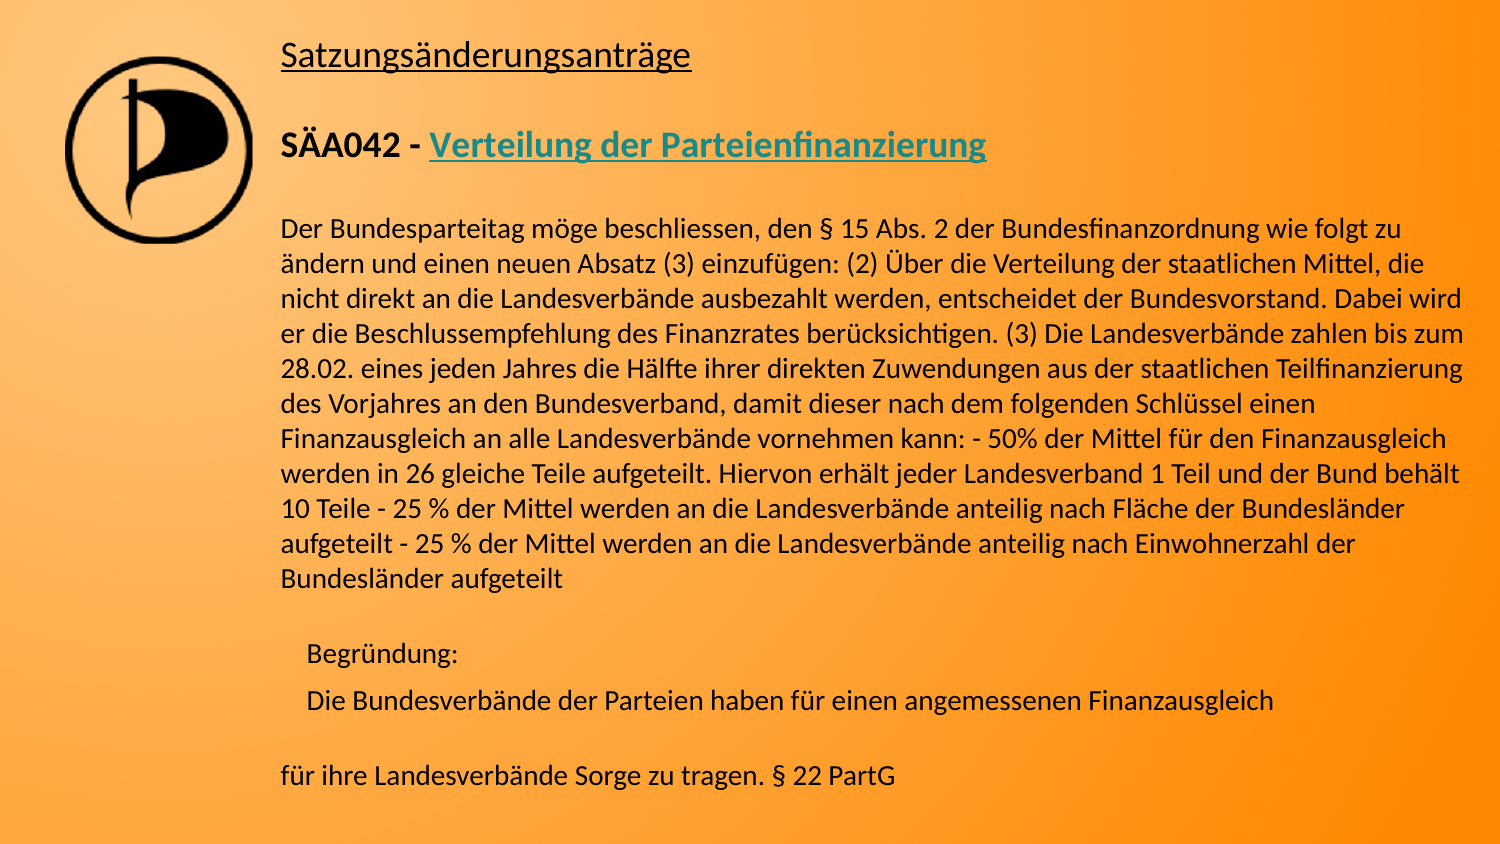

Satzungsänderungsanträge
SÄA042 - Verteilung der Parteienfinanzierung
Der Bundesparteitag möge beschliessen, den § 15 Abs. 2 der Bundesfinanzordnung wie folgt zu ändern und einen neuen Absatz (3) einzufügen: (2) Über die Verteilung der staatlichen Mittel, die nicht direkt an die Landesverbände ausbezahlt werden, entscheidet der Bundesvorstand. Dabei wird er die Beschlussempfehlung des Finanzrates berücksichtigen. (3) Die Landesverbände zahlen bis zum 28.02. eines jeden Jahres die Hälfte ihrer direkten Zuwendungen aus der staatlichen Teilfinanzierung des Vorjahres an den Bundesverband, damit dieser nach dem folgenden Schlüssel einen Finanzausgleich an alle Landesverbände vornehmen kann: - 50% der Mittel für den Finanzausgleich werden in 26 gleiche Teile aufgeteilt. Hiervon erhält jeder Landesverband 1 Teil und der Bund behält 10 Teile - 25 % der Mittel werden an die Landesverbände anteilig nach Fläche der Bundesländer aufgeteilt - 25 % der Mittel werden an die Landesverbände anteilig nach Einwohnerzahl der Bundesländer aufgeteilt
 Begründung:
 Die Bundesverbände der Parteien haben für einen angemessenen Finanzausgleich
für ihre Landesverbände Sorge zu tragen. § 22 PartG